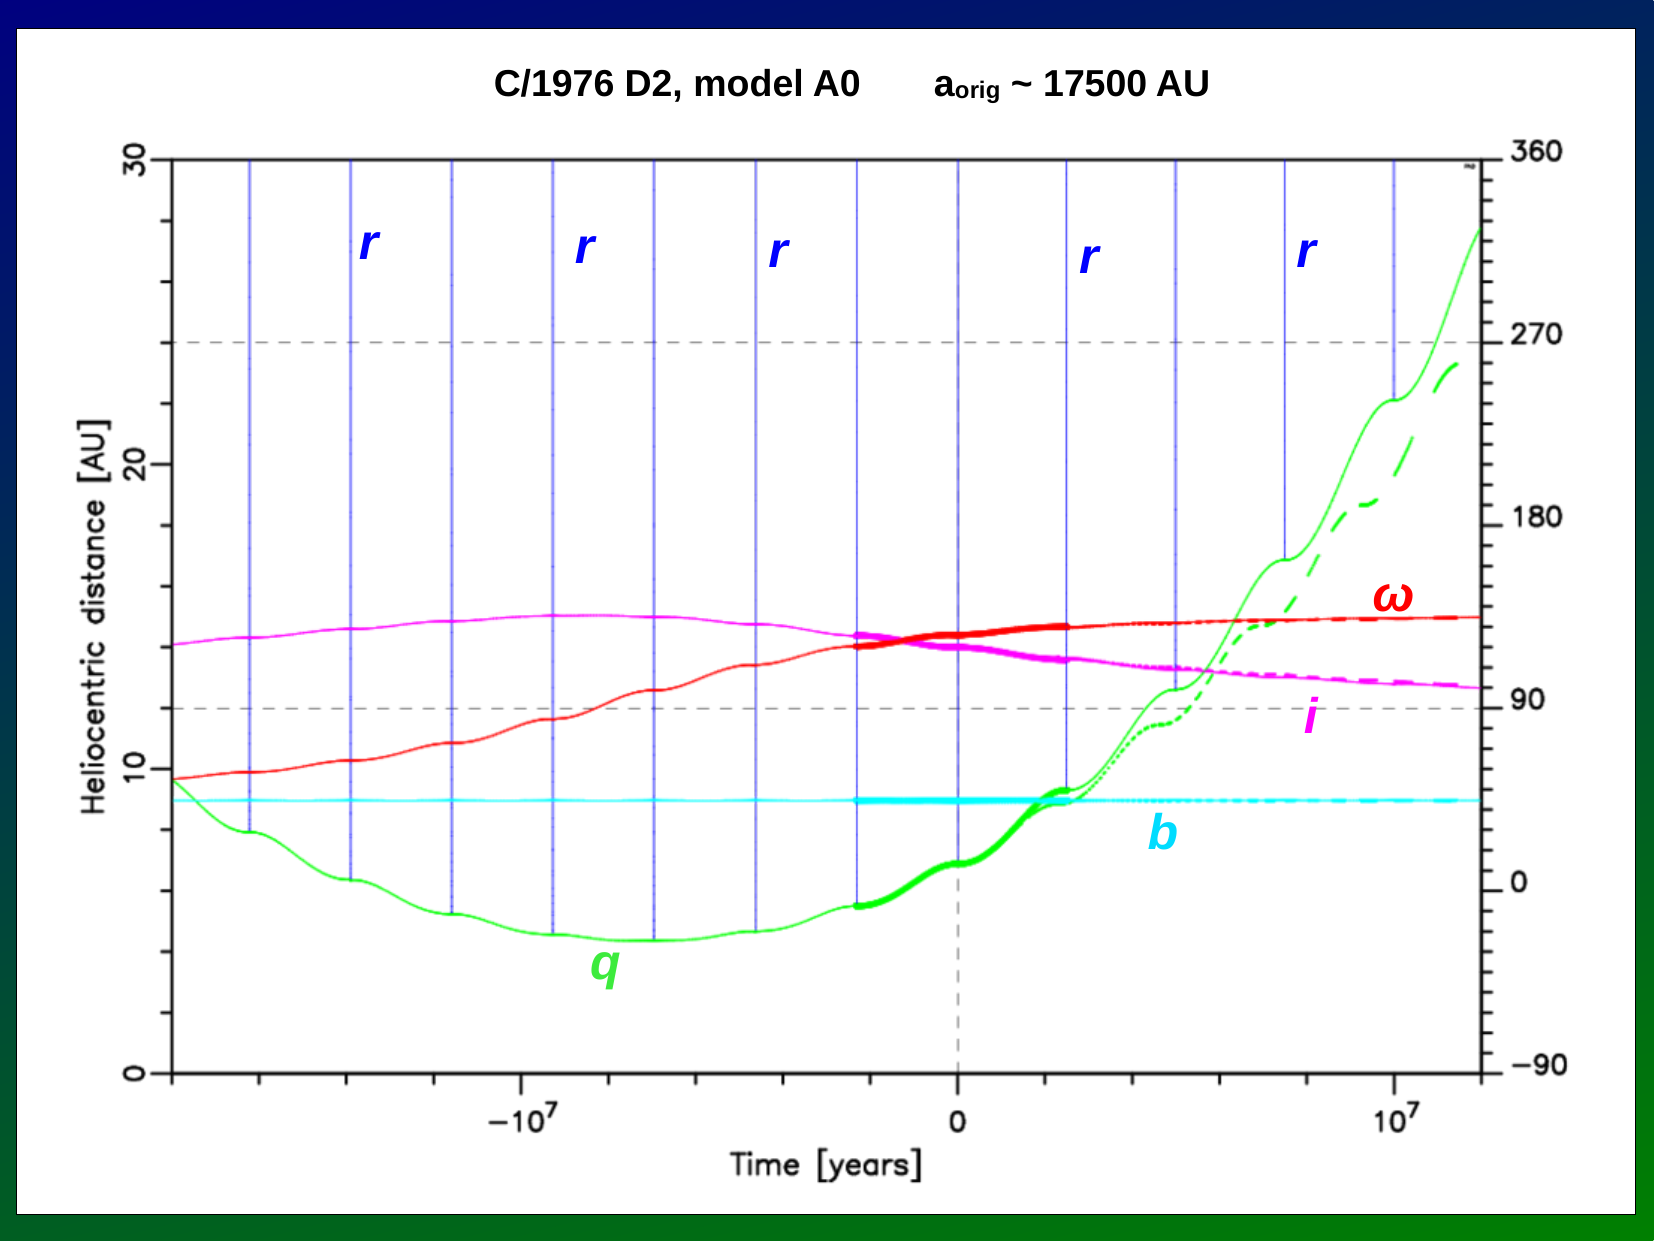

C/1976 D2, model A0 aorig ~ 17500 AU
r
r
r
r
r
ω
i
b
q